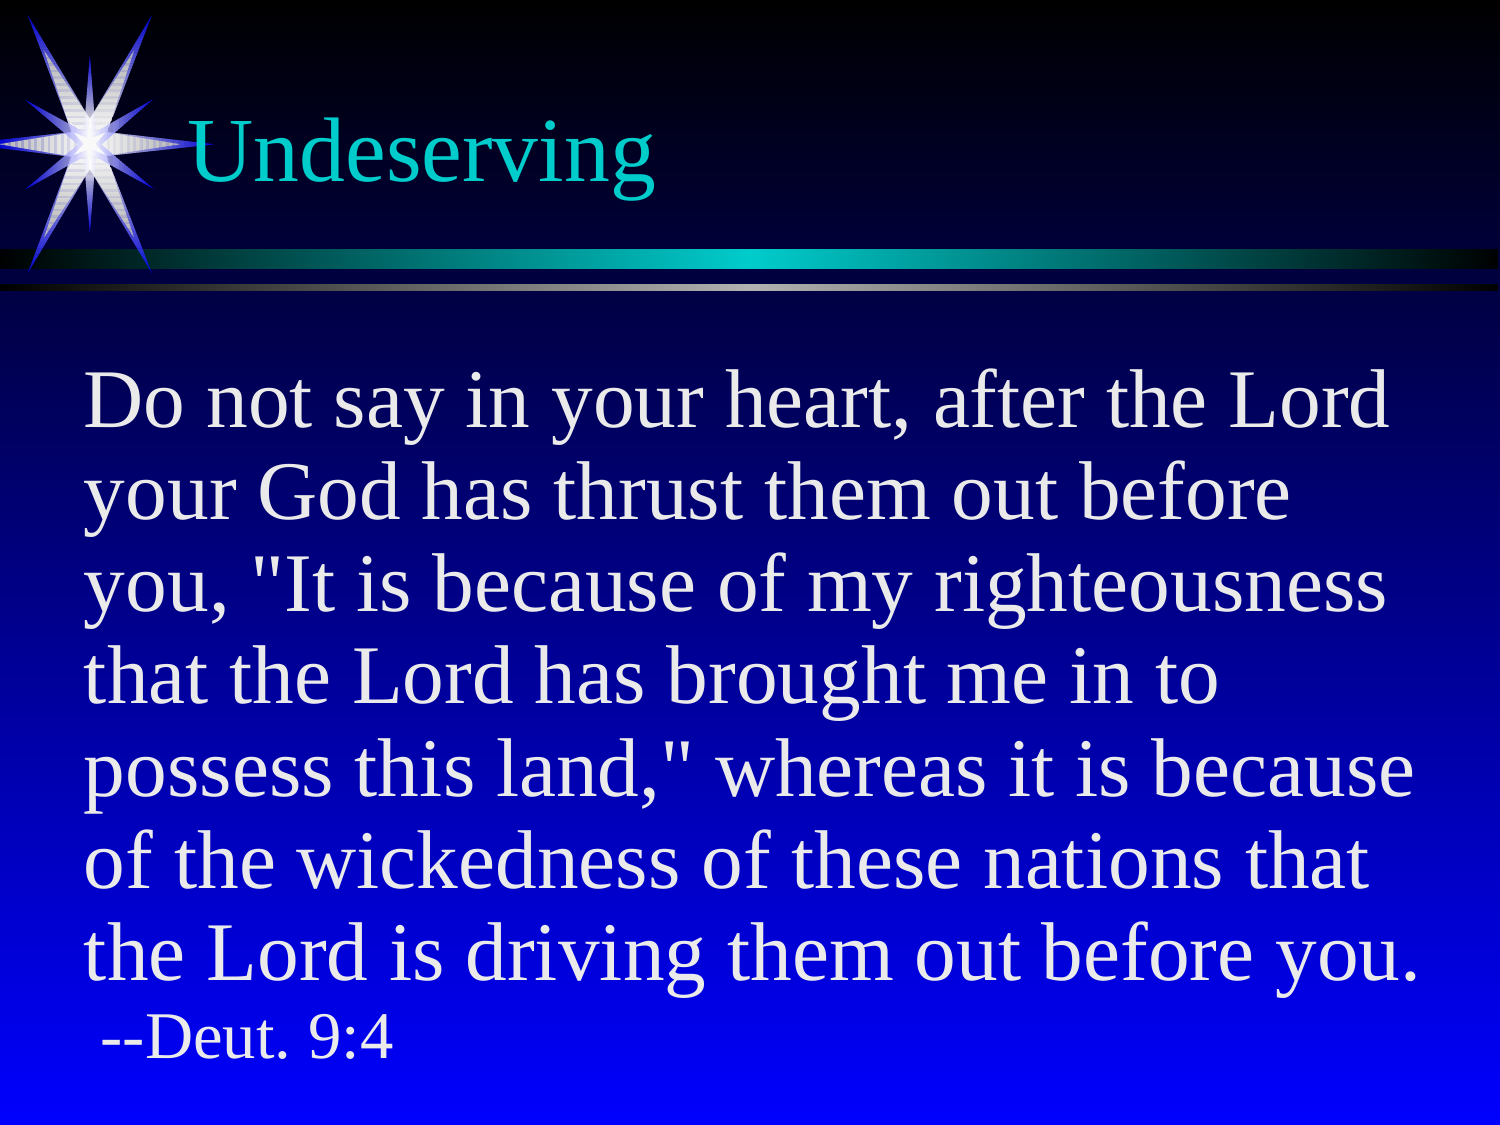

# Undeserving
Do not say in your heart, after the Lord your God has thrust them out before you, "It is because of my righteousness that the Lord has brought me in to possess this land," whereas it is because of the wickedness of these nations that the Lord is driving them out before you. --Deut. 9:4